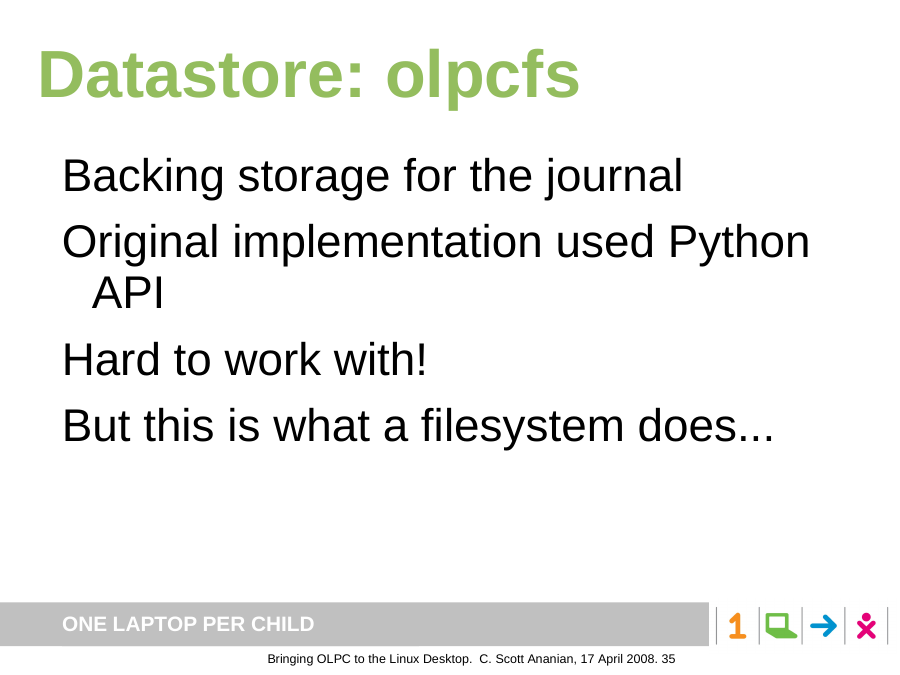

# Datastore: olpcfs
Backing storage for the journal
Original implementation used Python API
Hard to work with!
But this is what a filesystem does...